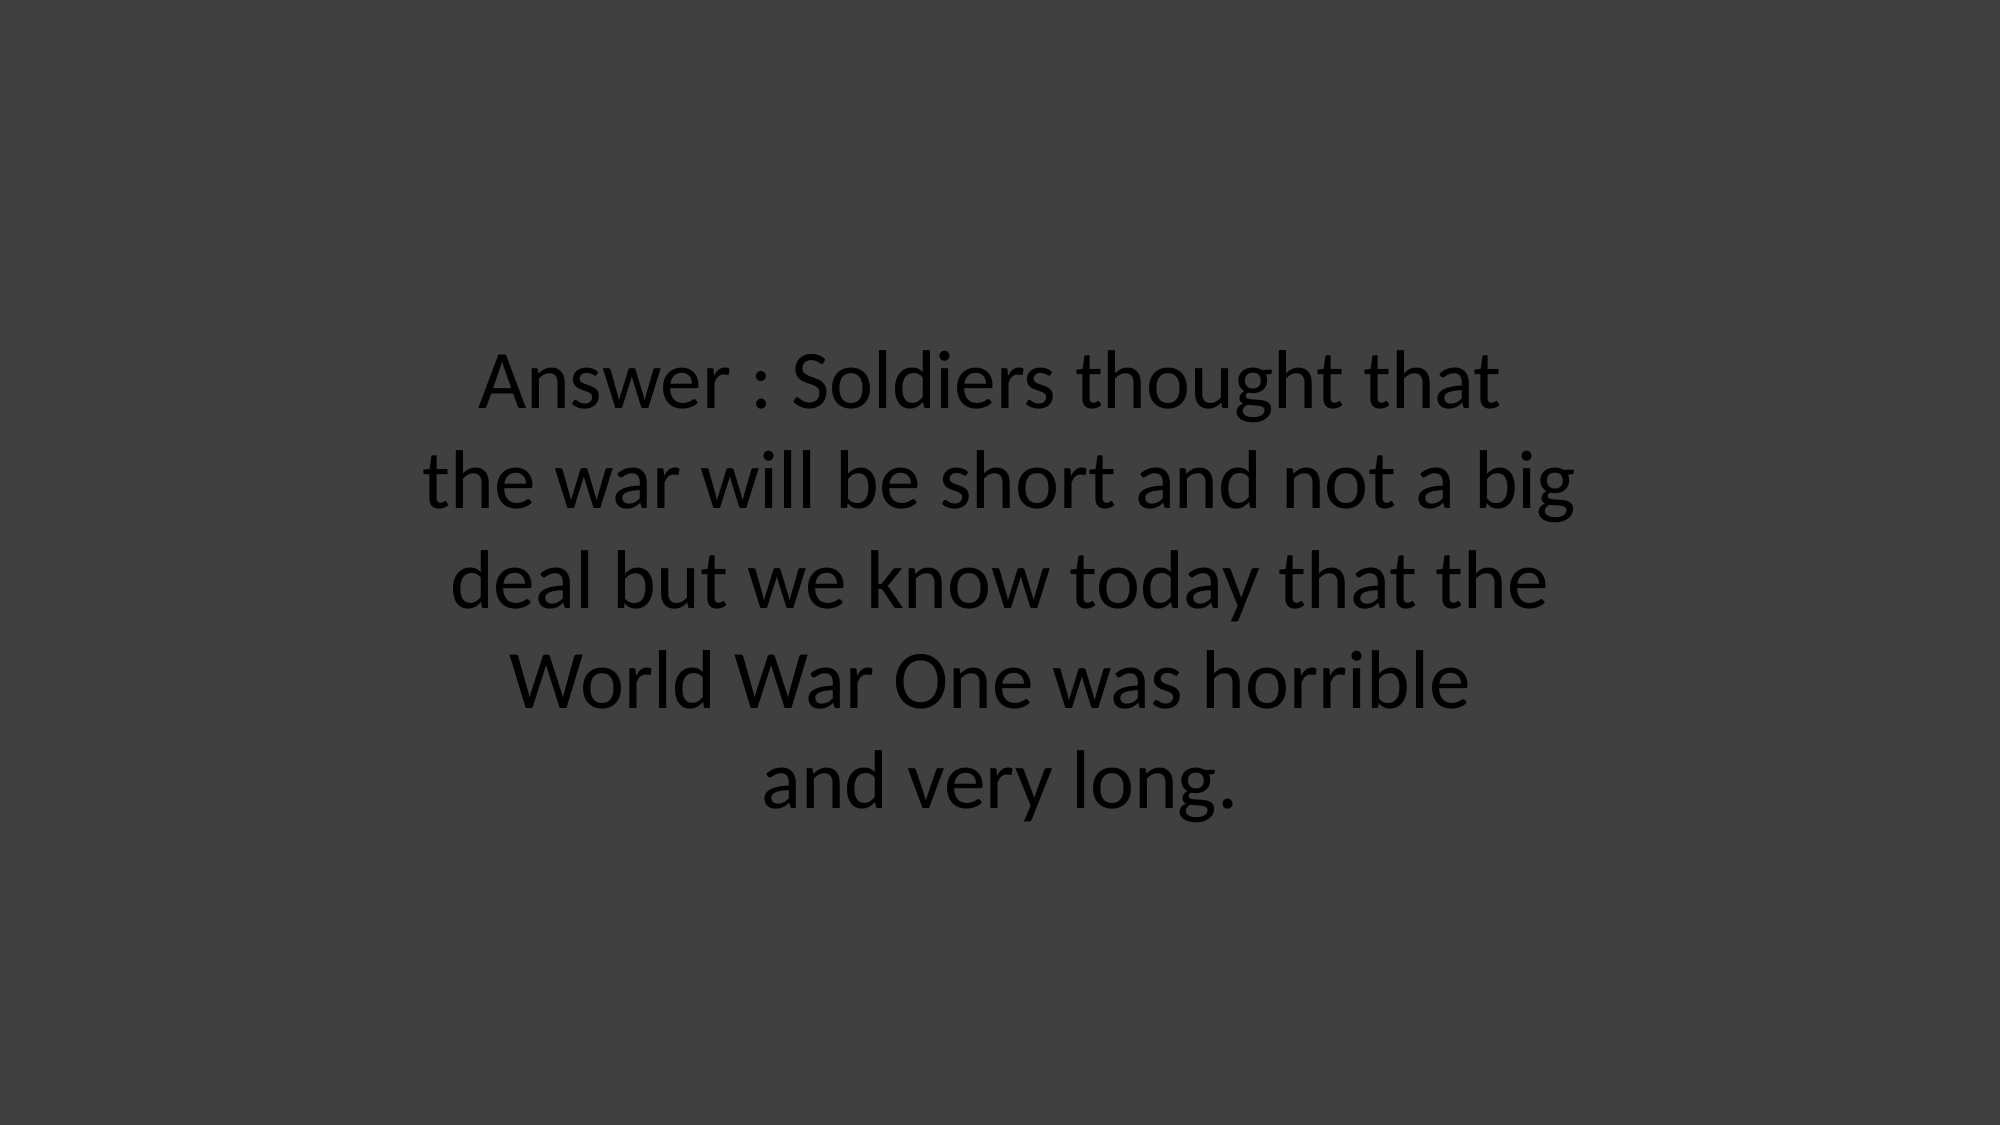

Answer : Soldiers thought that
the war will be short and not a big deal but we know today that the World War One was horrible
and very long.